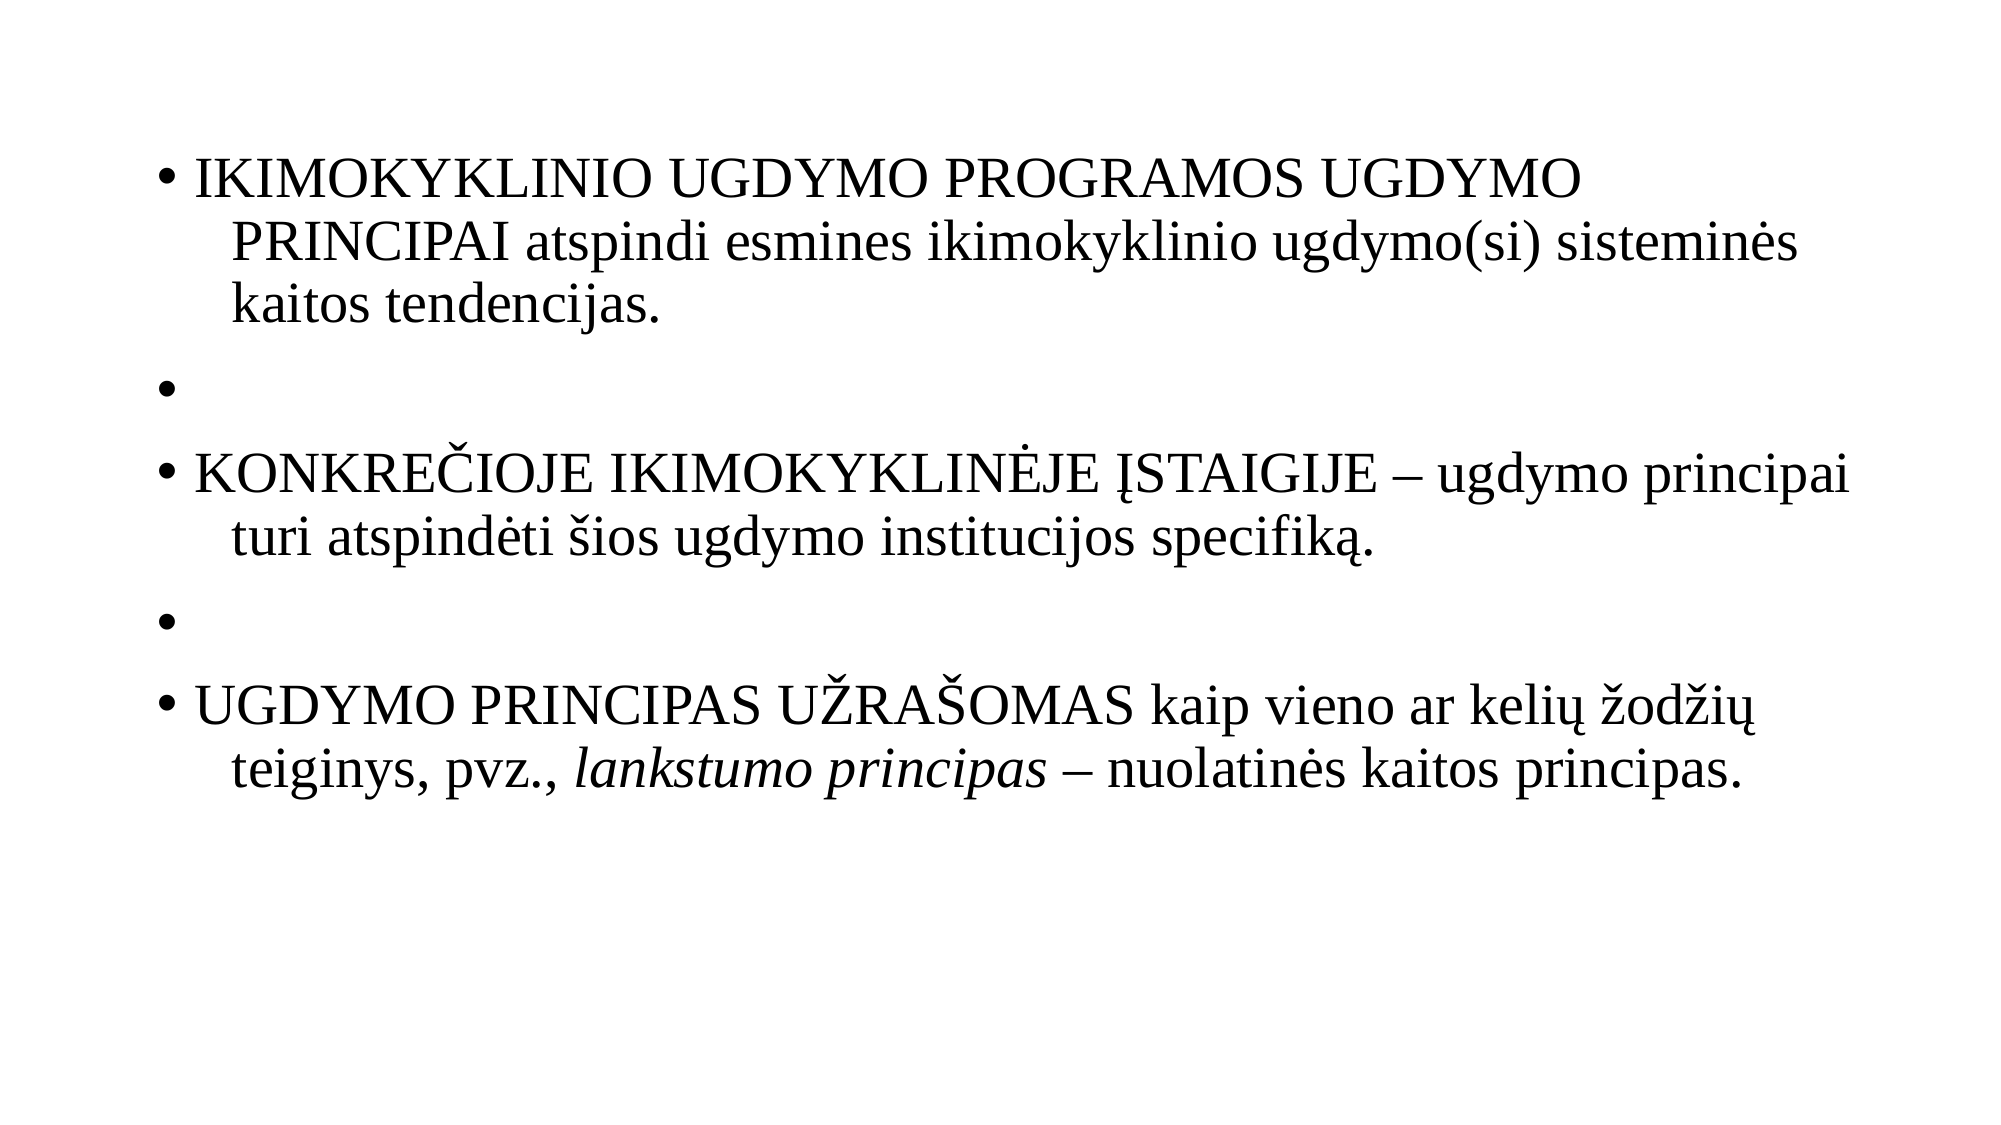

# IKIMOKYKLINIO UGDYMO PROGRAMOS UGDYMO PRINCIPAI atspindi esmines ikimokyklinio ugdymo(si) sisteminės kaitos tendencijas.
KONKREČIOJE IKIMOKYKLINĖJE ĮSTAIGIJE – ugdymo principai turi atspindėti šios ugdymo institucijos specifiką.
UGDYMO PRINCIPAS UŽRAŠOMAS kaip vieno ar kelių žodžių teiginys, pvz., lankstumo principas – nuolatinės kaitos principas.